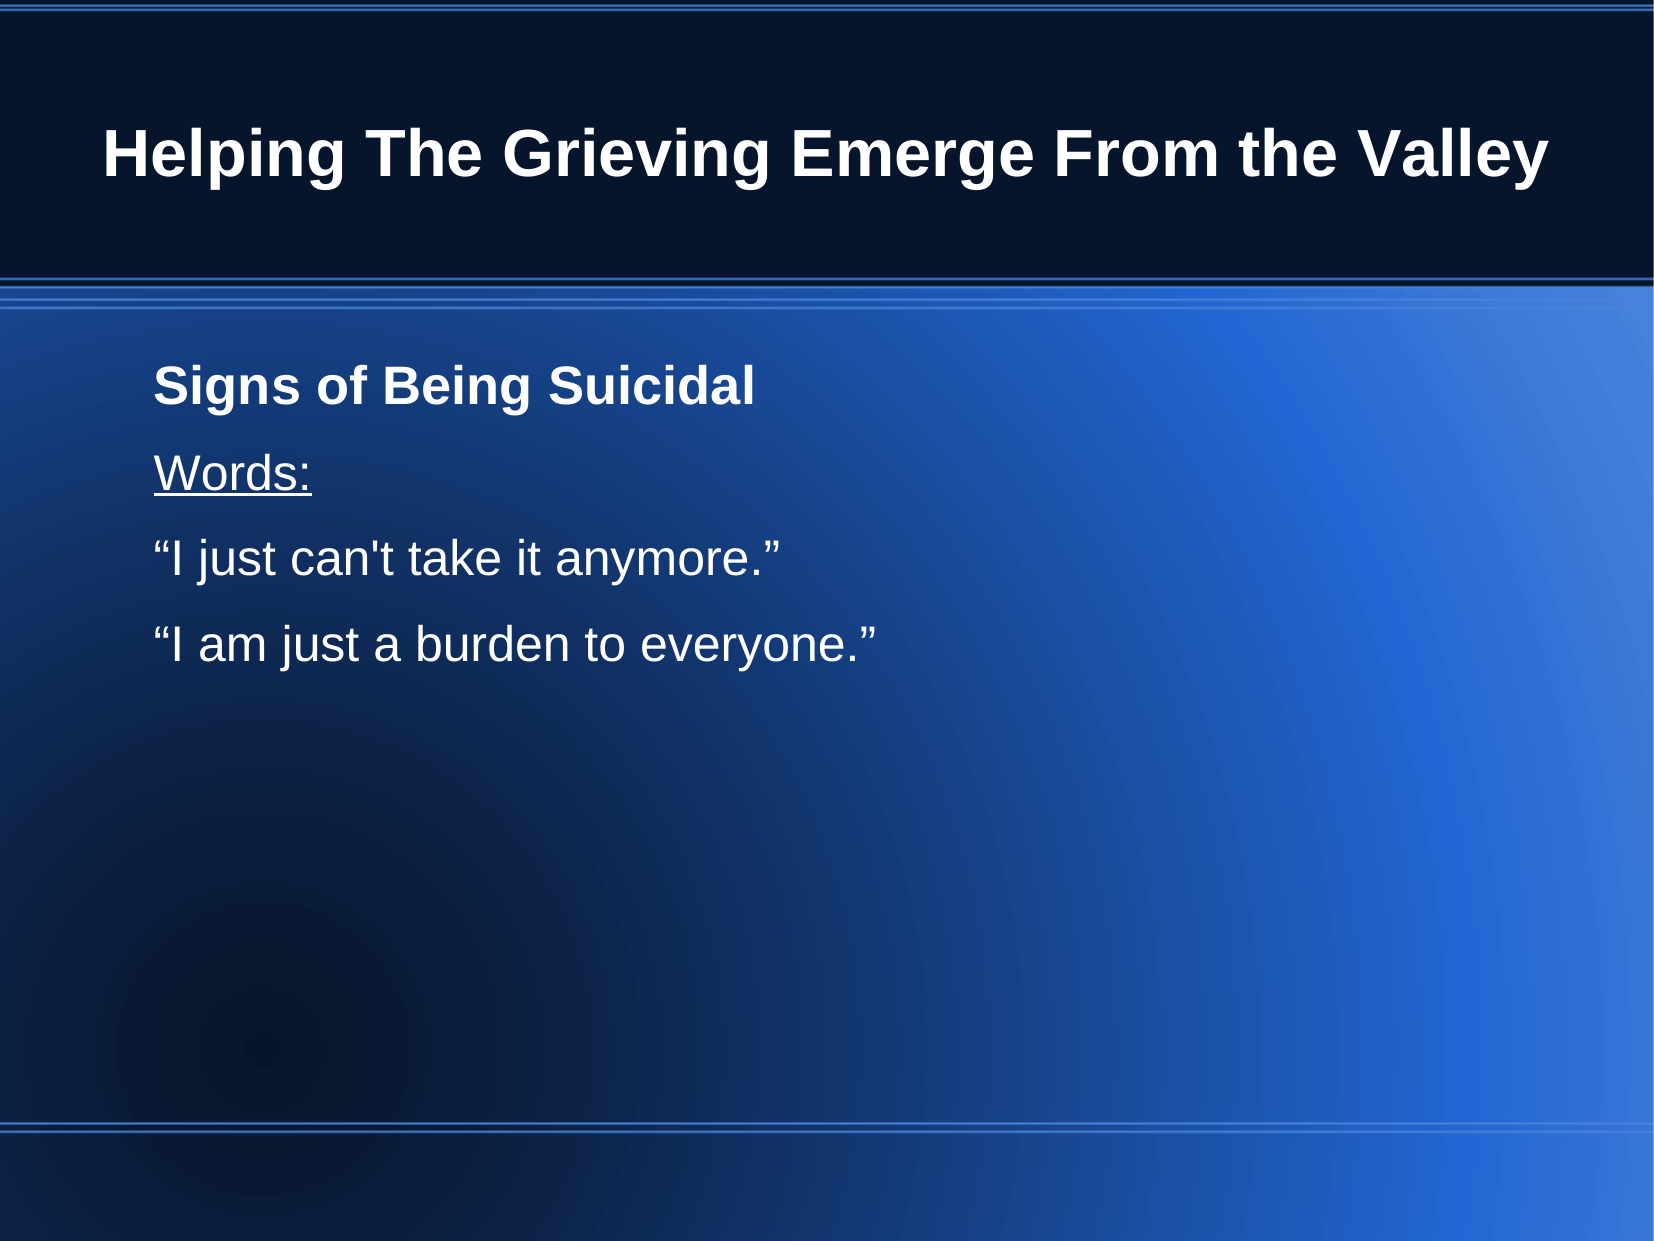

# Helping The Grieving Emerge From the Valley
Signs of Being Suicidal
Words:
“I just can't take it anymore.”
“I am just a burden to everyone.”